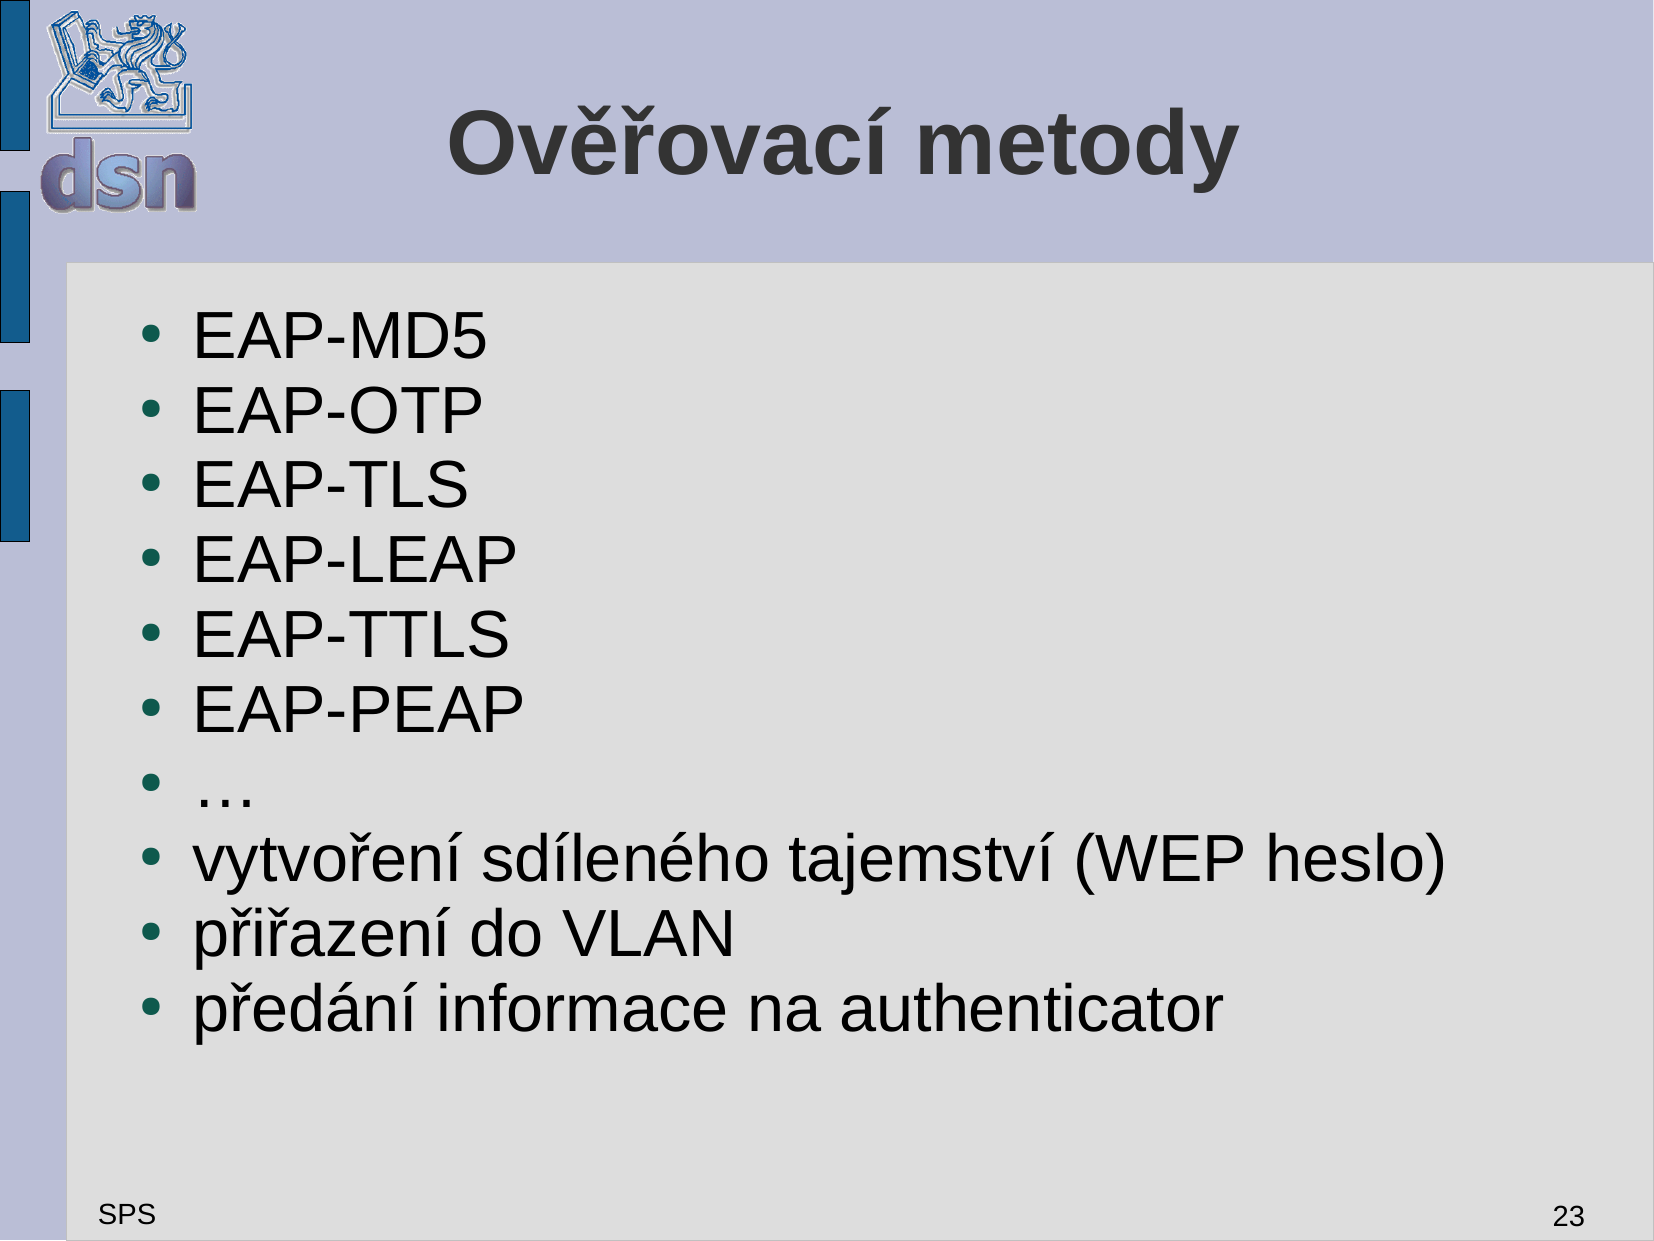

# Ověřovací metody
EAP-MD5
EAP-OTP
EAP-TLS
EAP-LEAP
EAP-TTLS
EAP-PEAP
…
vytvoření sdíleného tajemství (WEP heslo)
přiřazení do VLAN
předání informace na authenticator